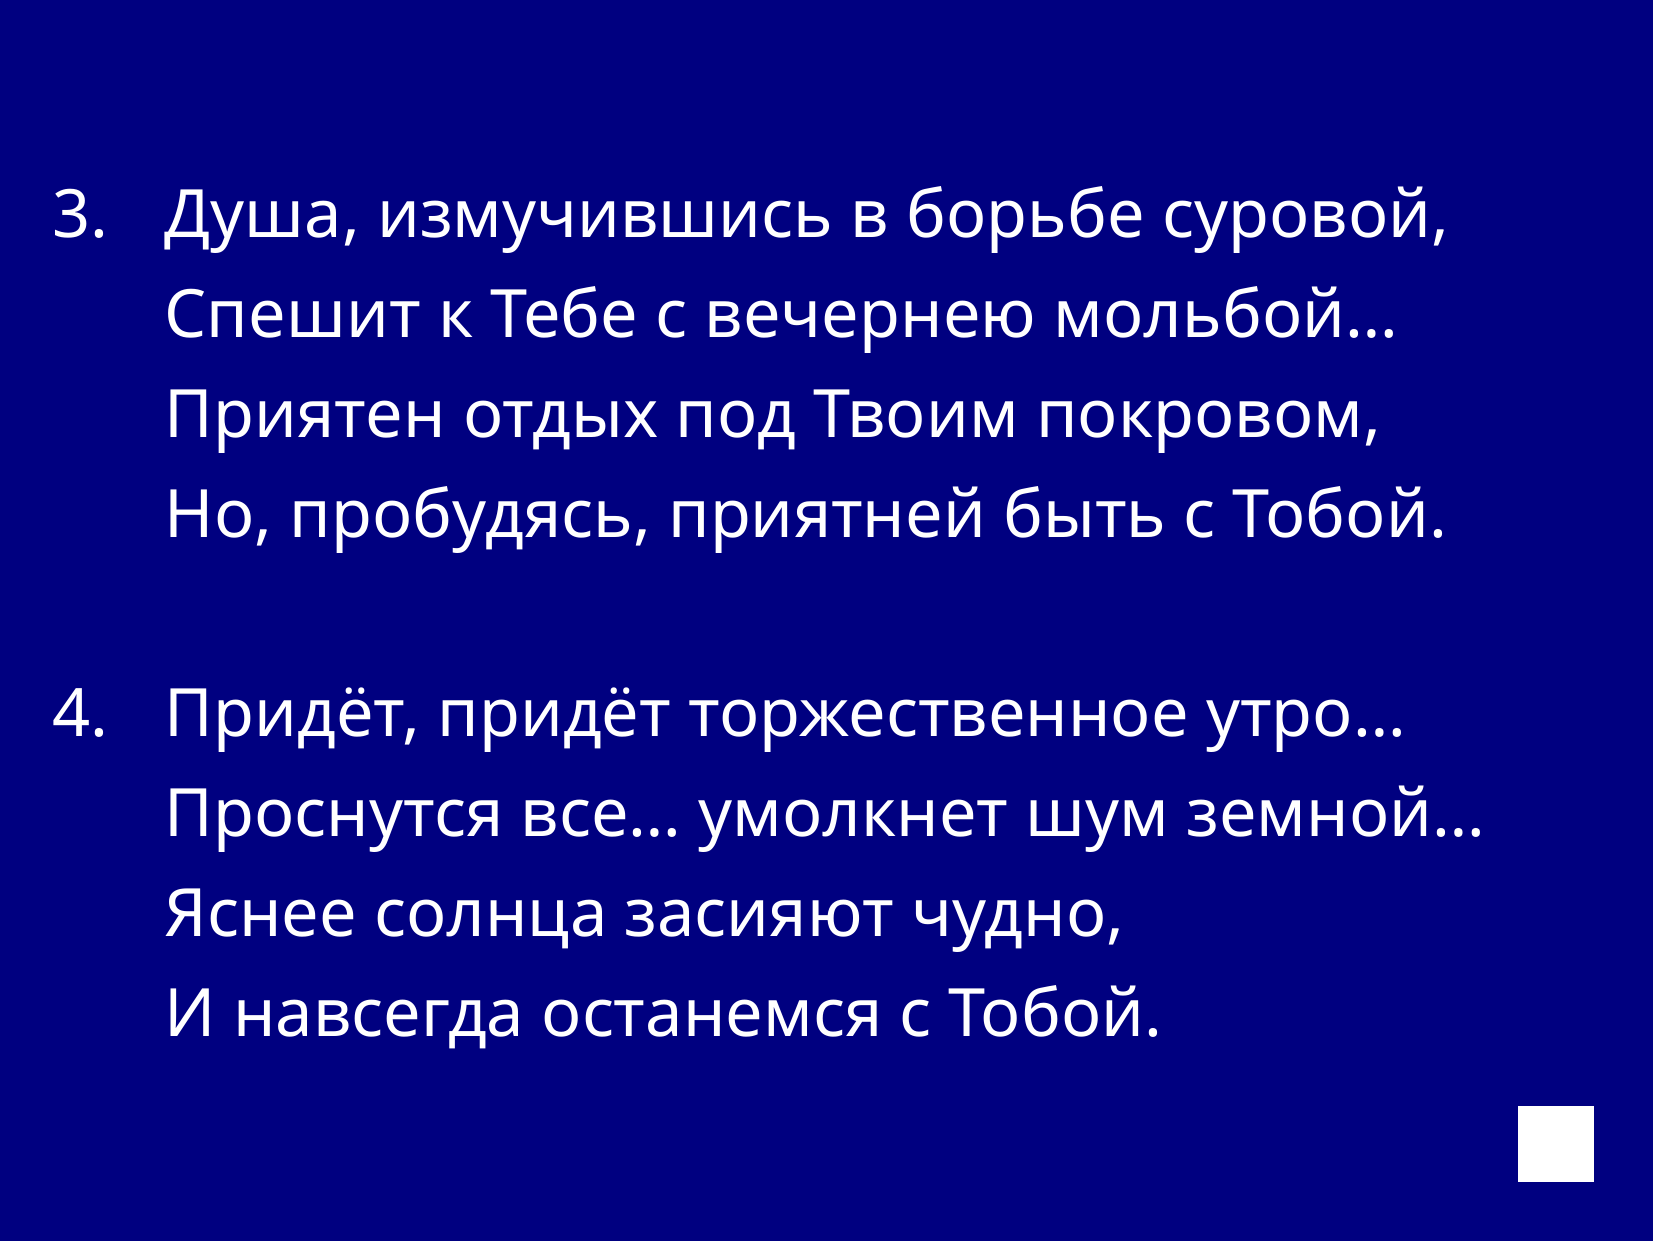

3.	Душа, измучившись в борьбе суровой,
	Спешит к Тебе с вечернею мольбой…
	Приятен отдых под Твоим покровом,
	Но, пробудясь, приятней быть с Тобой.
4.	Придёт, придёт торжественное утро…
	Проснутся все… умолкнет шум земной…
	Яснее солнца засияют чудно,
	И навсегда останемся с Тобой.